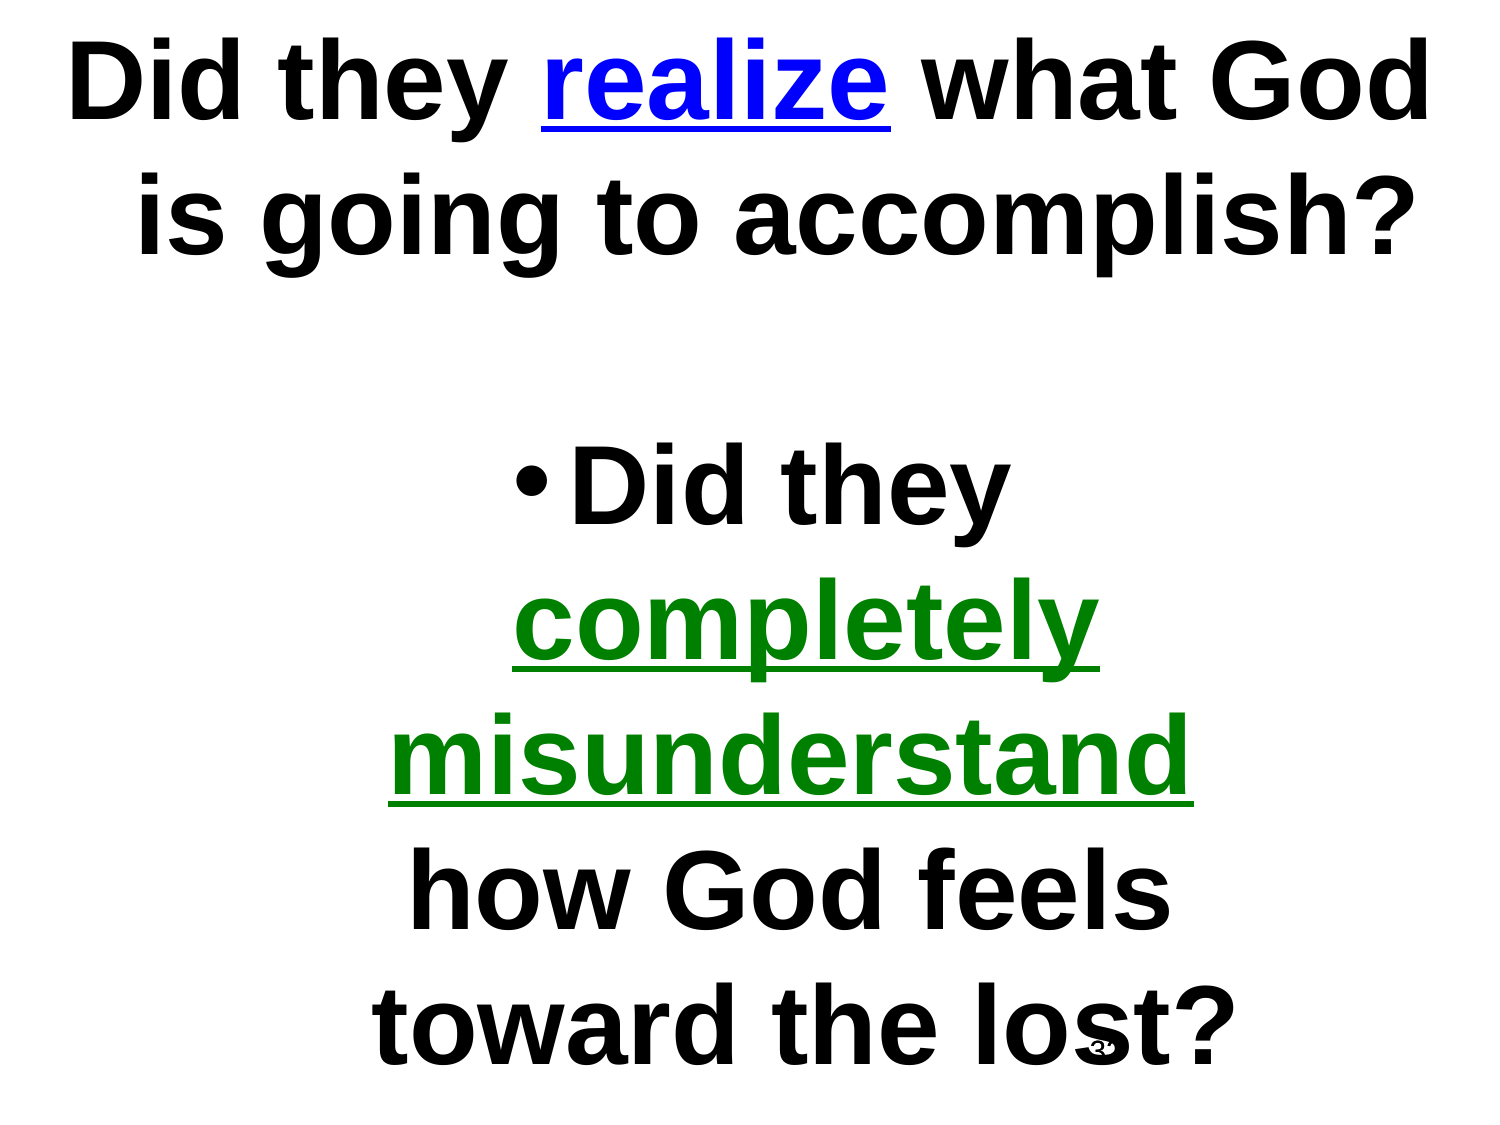

Did they realize what God is going to accomplish?
Did they
completely misunderstand
how God feels
toward the lost?
32